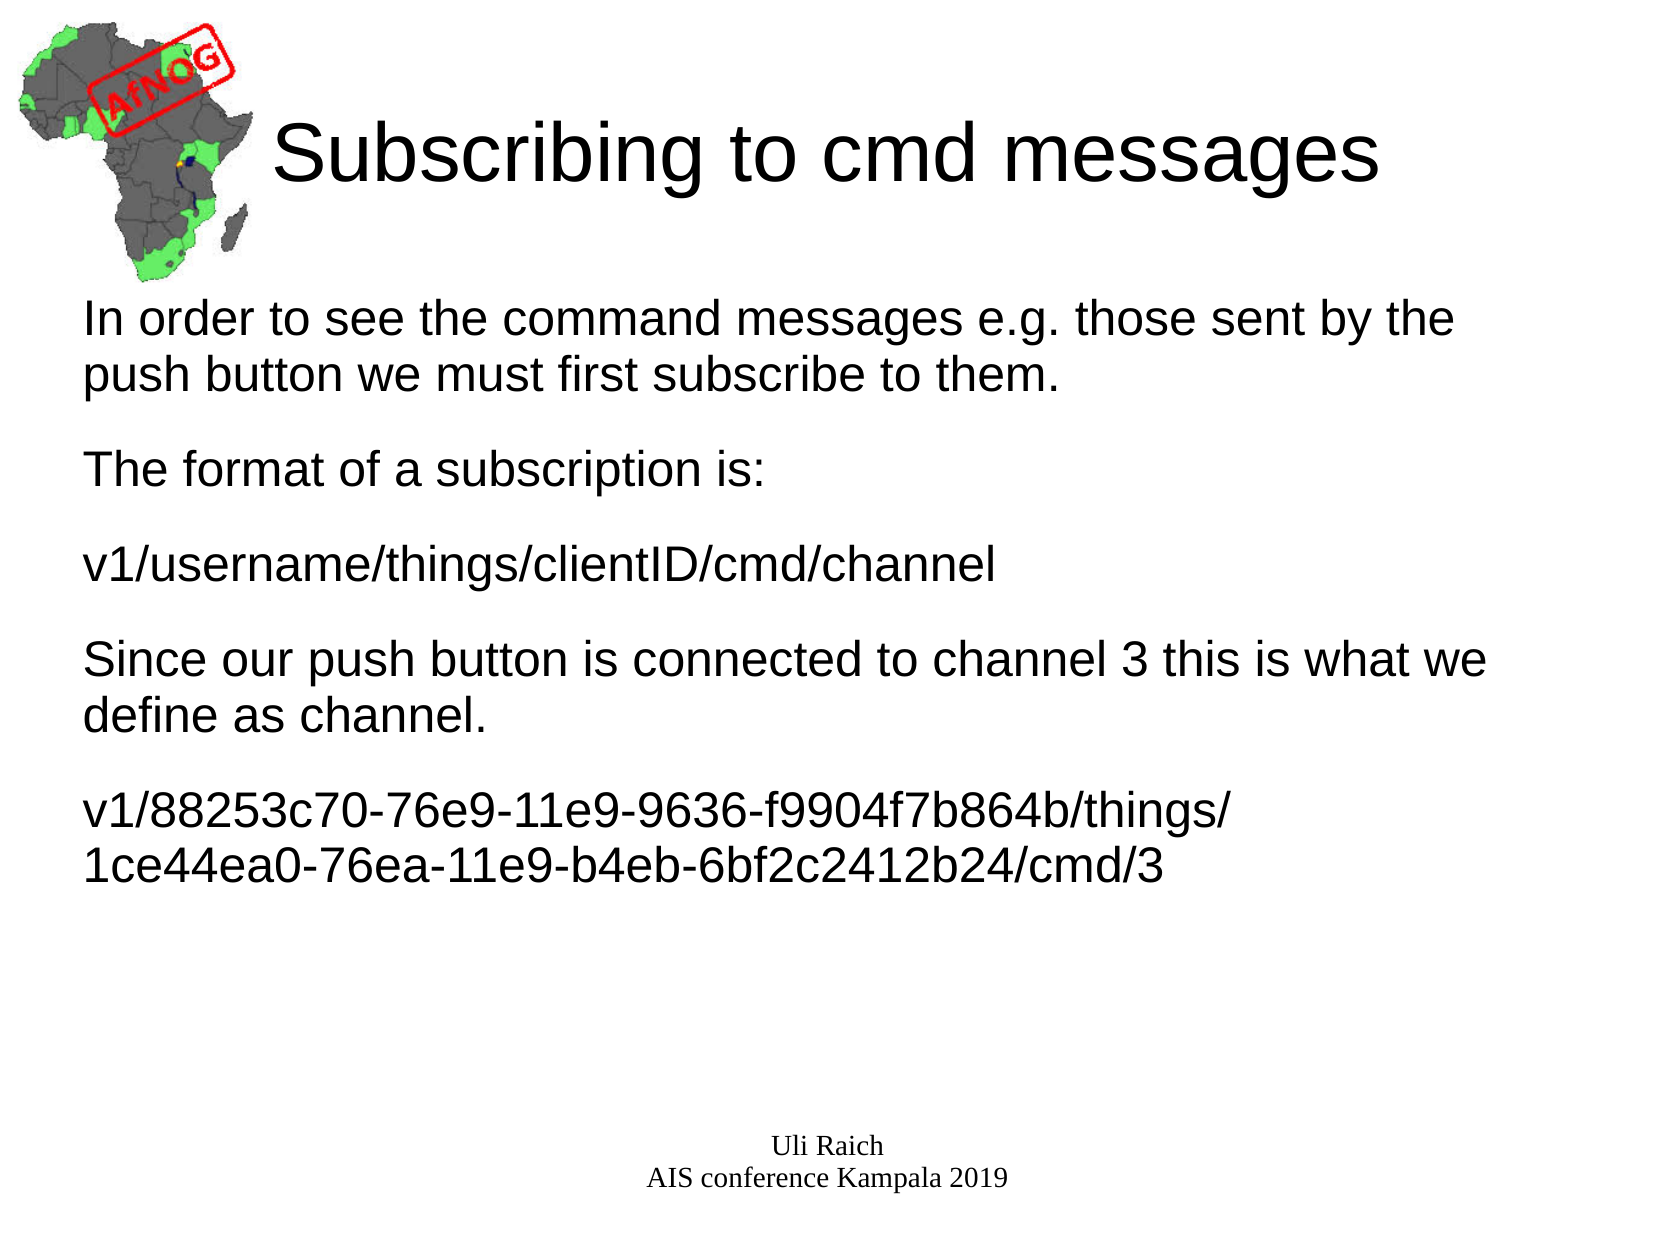

# Subscribing to cmd messages
In order to see the command messages e.g. those sent by the push button we must first subscribe to them.
The format of a subscription is:
v1/username/things/clientID/cmd/channel
Since our push button is connected to channel 3 this is what we define as channel.
v1/88253c70-76e9-11e9-9636-f9904f7b864b/things/
1ce44ea0-76ea-11e9-b4eb-6bf2c2412b24/cmd/3